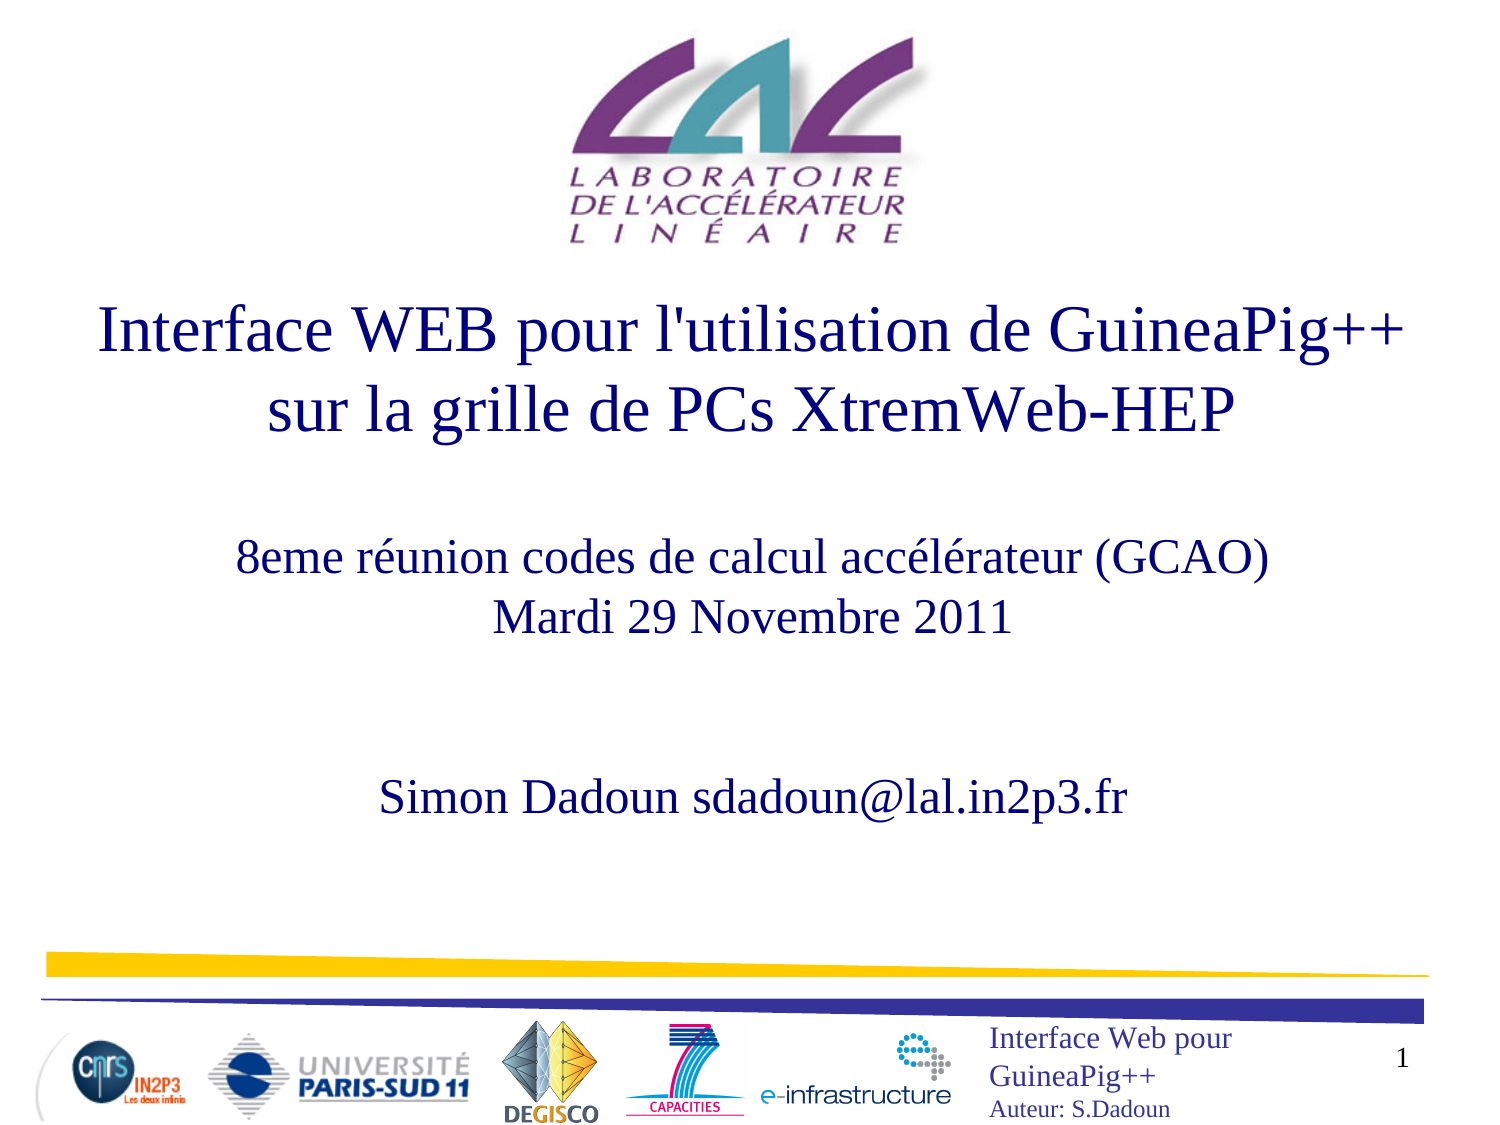

Interface WEB pour l'utilisation de GuineaPig++ sur la grille de PCs XtremWeb-HEP
8eme réunion codes de calcul accélérateur (GCAO)
Mardi 29 Novembre 2011
Simon Dadoun sdadoun@lal.in2p3.fr
#
1